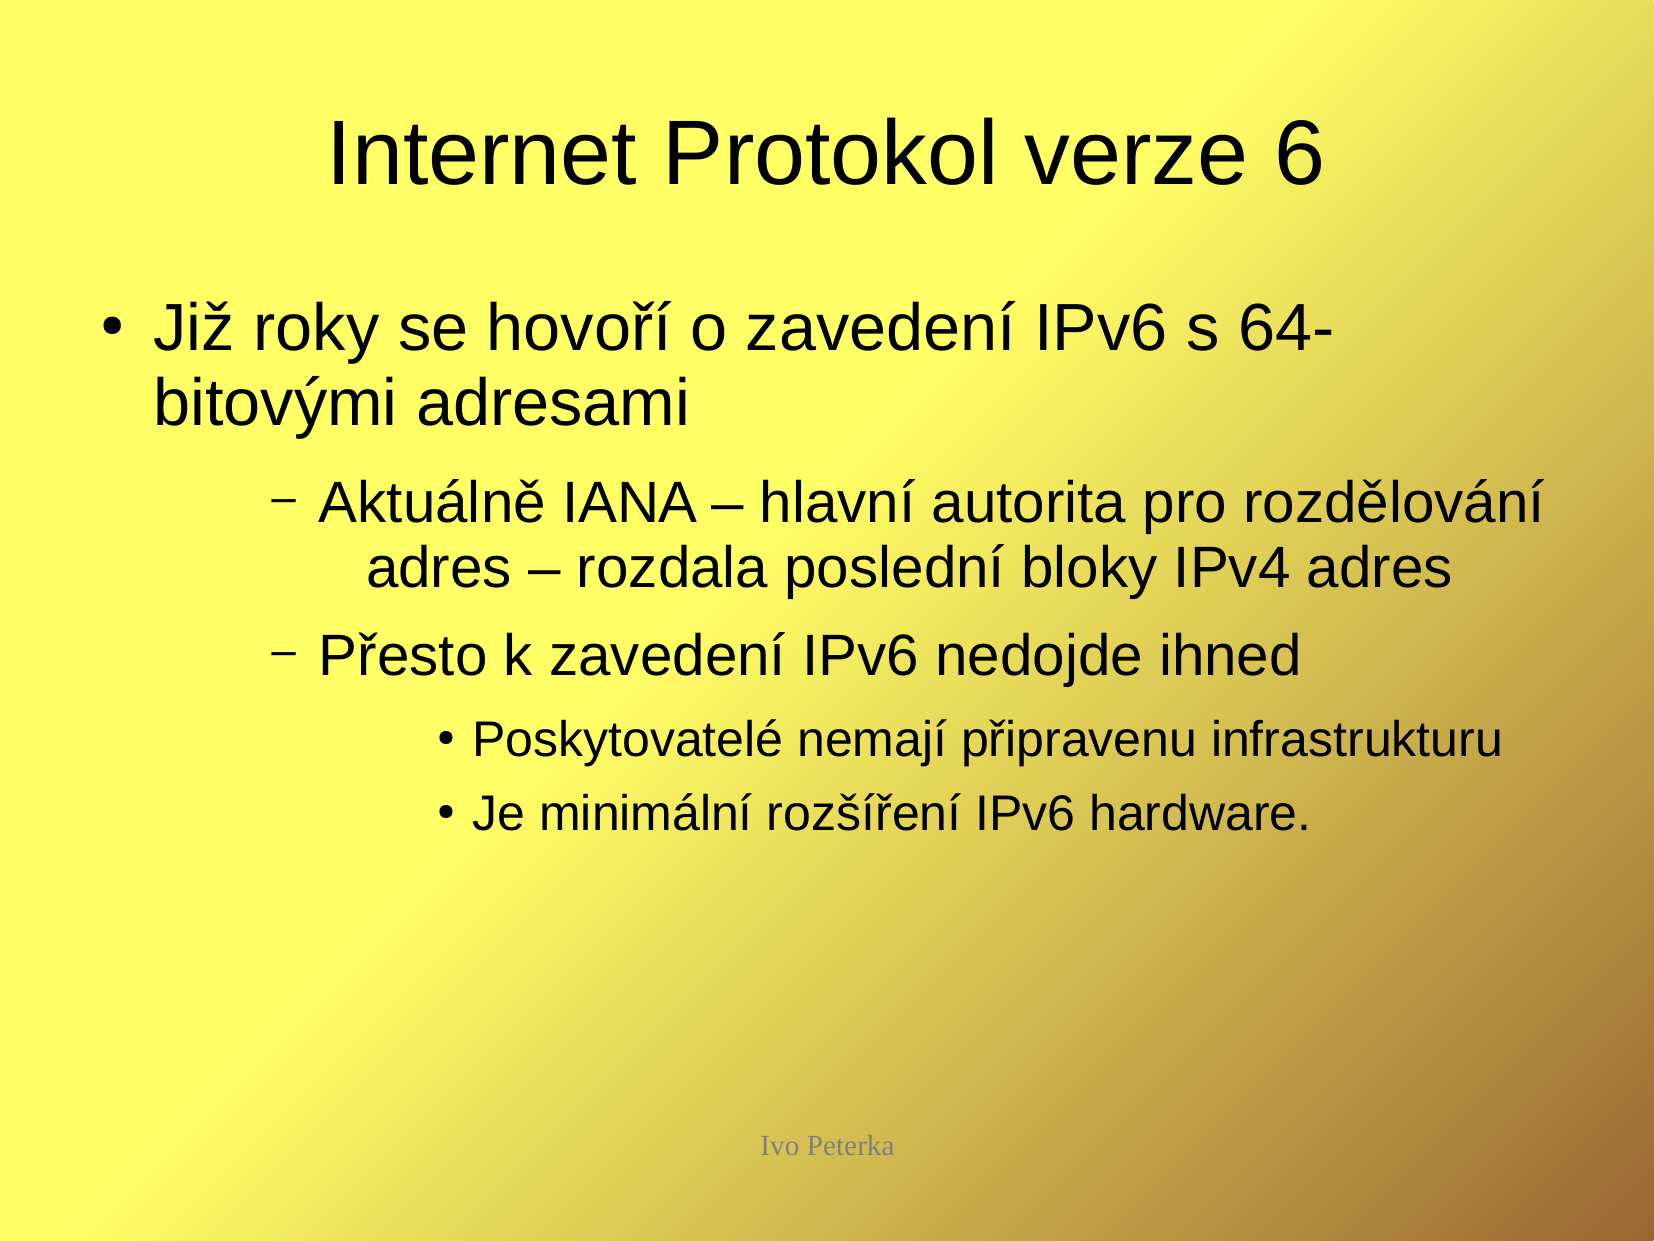

# Internet Protokol verze 6
Již roky se hovoří o zavedení IPv6 s 64-bitovými adresami
Aktuálně IANA – hlavní autorita pro rozdělování adres – rozdala poslední bloky IPv4 adres
Přesto k zavedení IPv6 nedojde ihned
Poskytovatelé nemají připravenu infrastrukturu
Je minimální rozšíření IPv6 hardware.